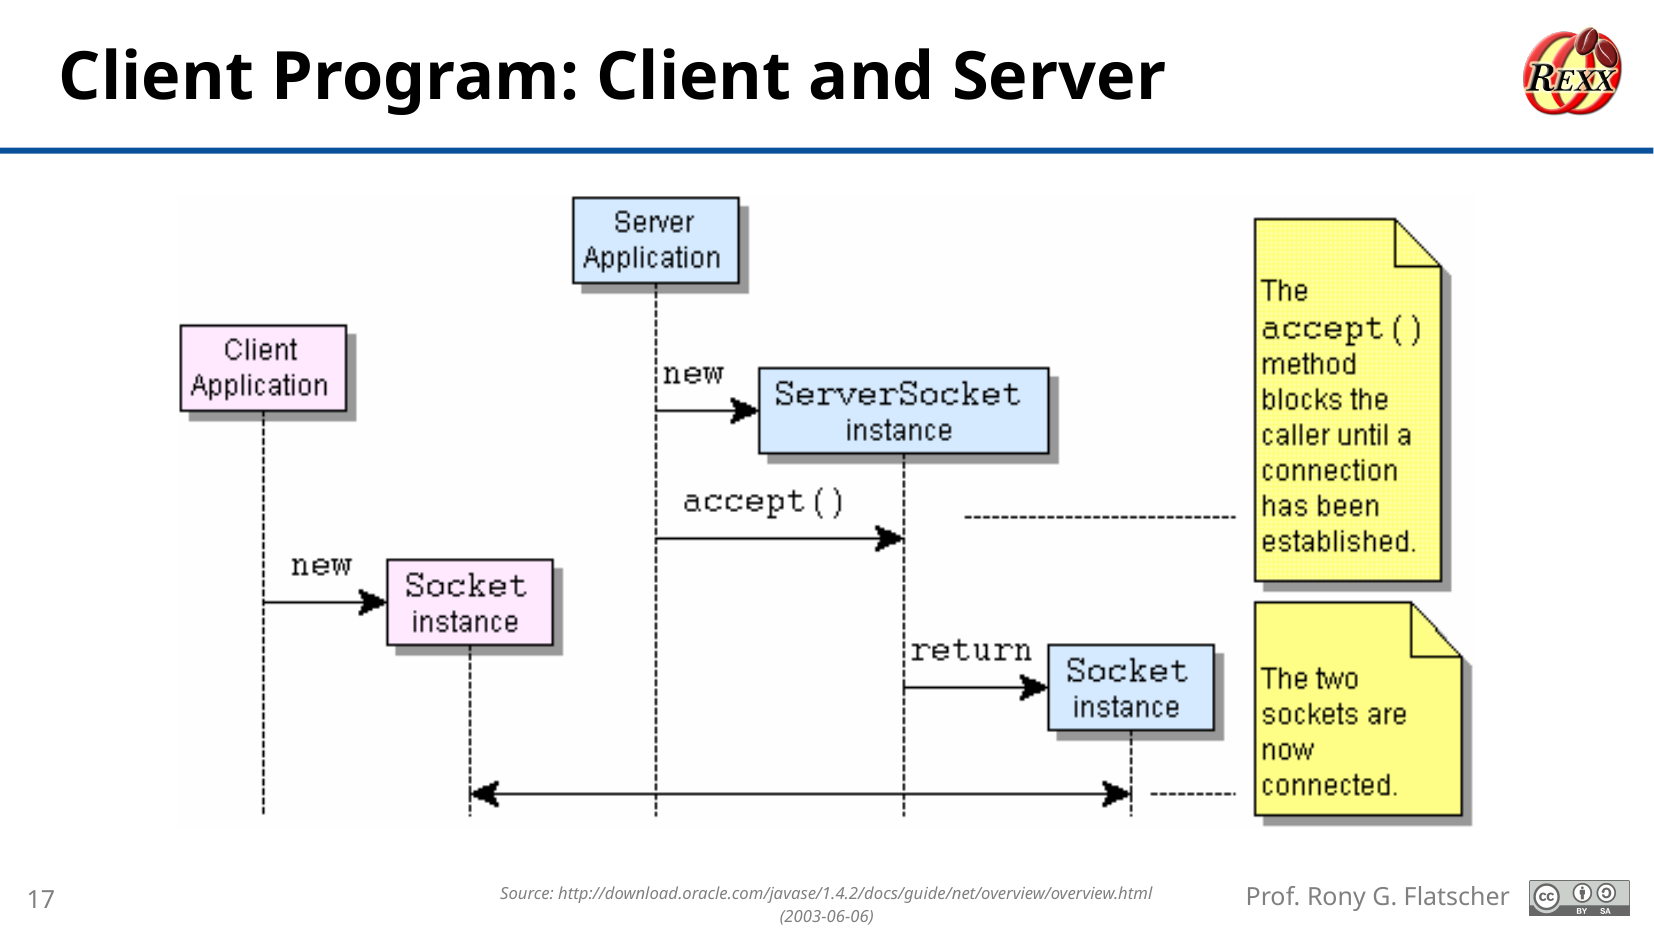

# Client Program: Client and Server
Source: http://download.oracle.com/javase/1.4.2/docs/guide/net/overview/overview.html
(2003-06-06)